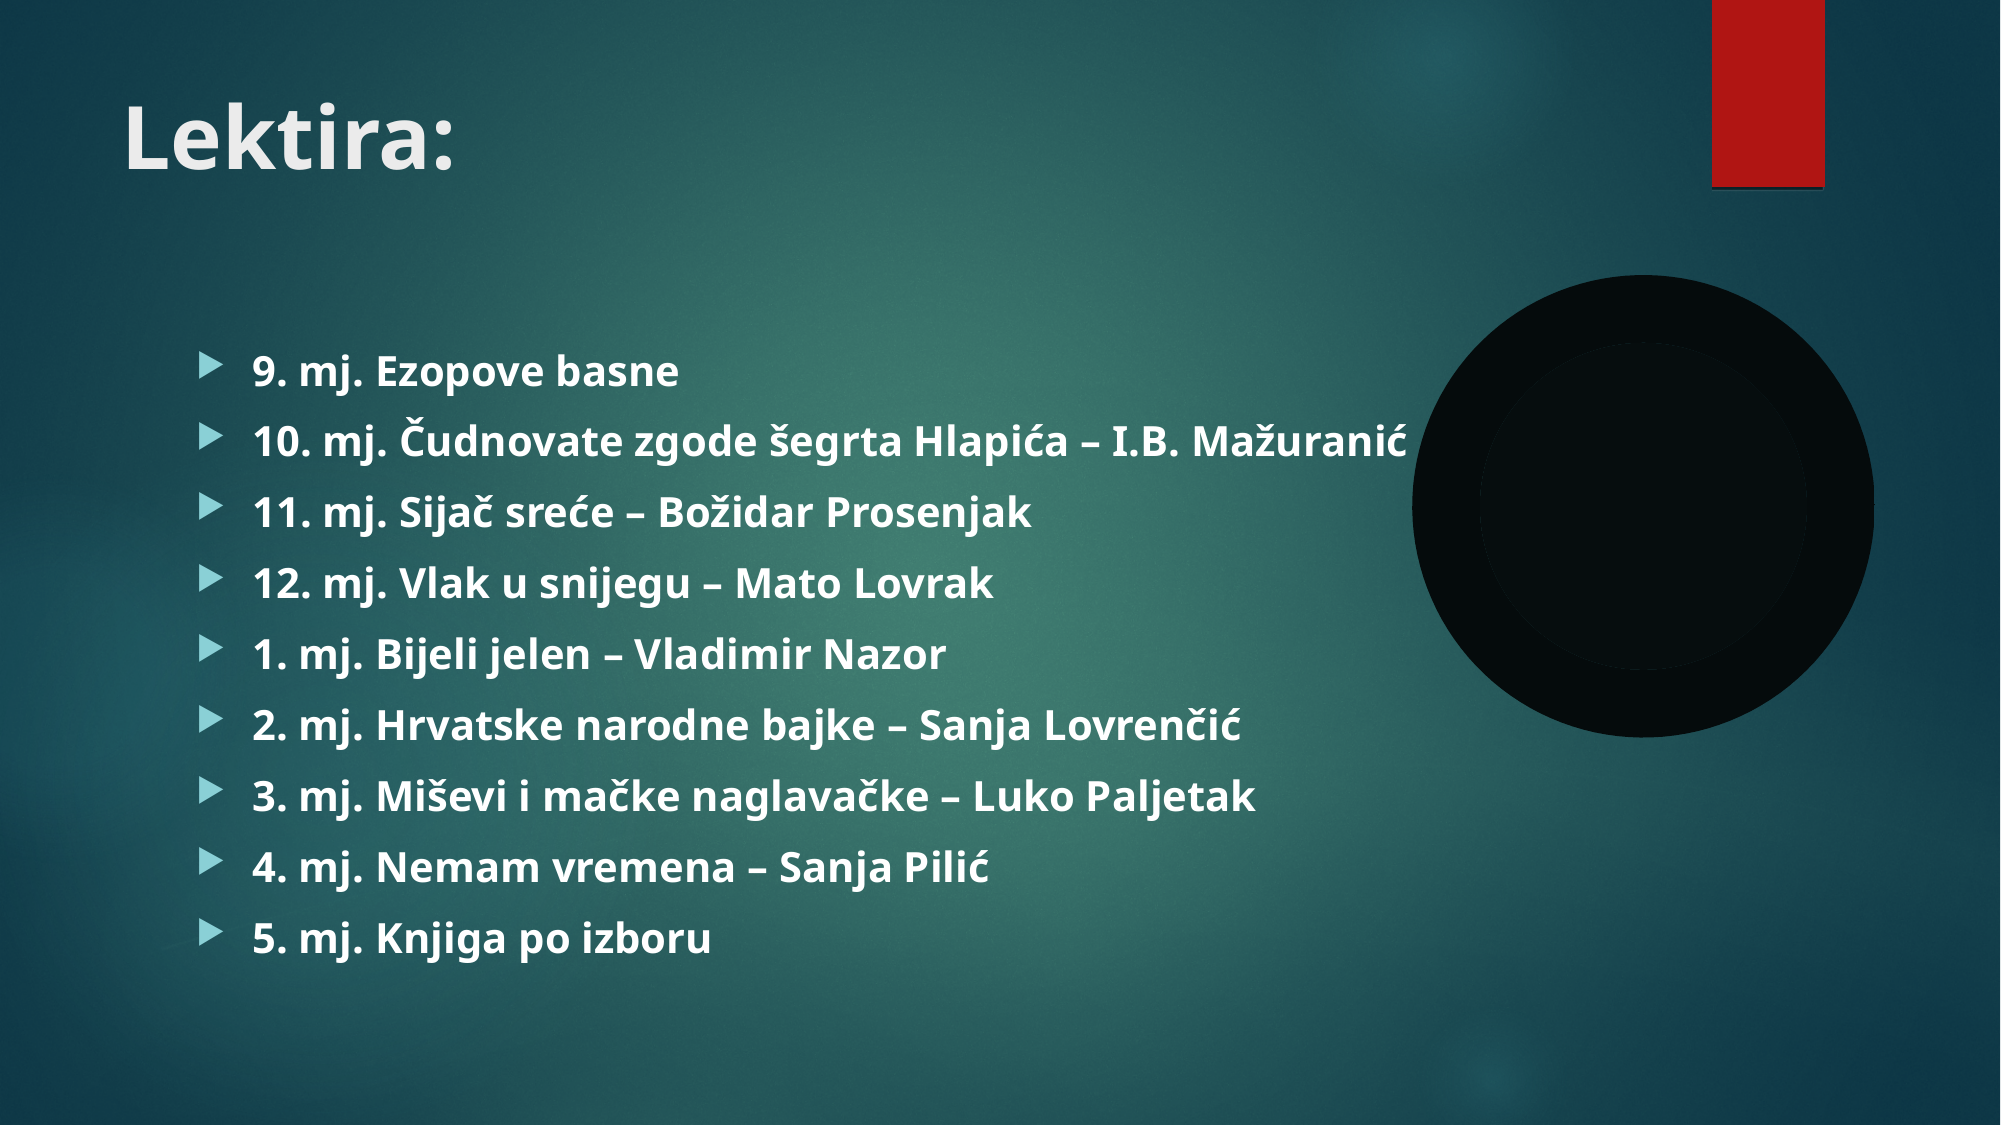

# Lektira:
9. mj. Ezopove basne
10. mj. Čudnovate zgode šegrta Hlapića – I.B. Mažuranić
11. mj. Sijač sreće – Božidar Prosenjak
12. mj. Vlak u snijegu – Mato Lovrak
1. mj. Bijeli jelen – Vladimir Nazor
2. mj. Hrvatske narodne bajke – Sanja Lovrenčić
3. mj. Miševi i mačke naglavačke – Luko Paljetak
4. mj. Nemam vremena – Sanja Pilić
5. mj. Knjiga po izboru